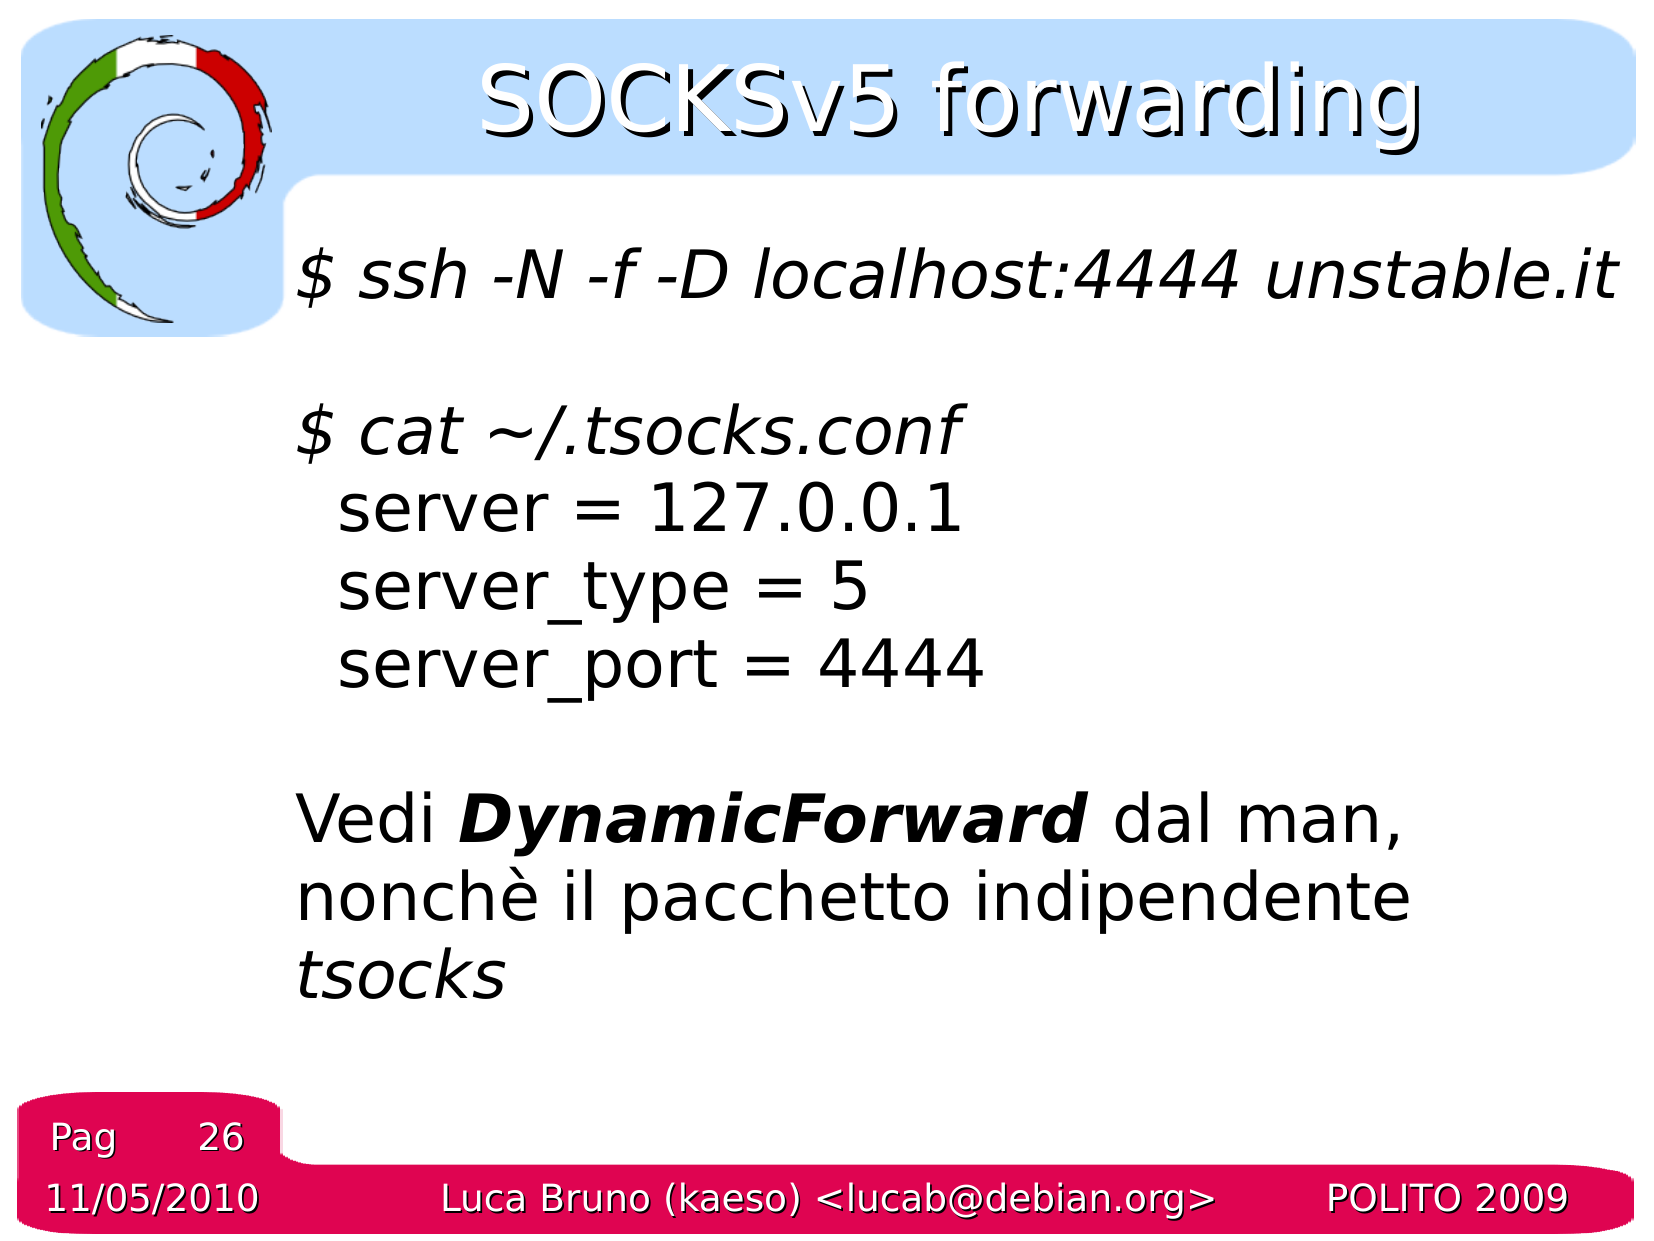

# SOCKSv5 forwarding
$ ssh -N -f -D localhost:4444 unstable.it
$ cat ~/.tsocks.conf
 server = 127.0.0.1
 server_type = 5
 server_port = 4444
Vedi DynamicForward dal man, nonchè il pacchetto indipendente tsocks
Pag
Luca Bruno (kaeso) <lucab@debian.org> 		POLITO 2009
11/05/2010